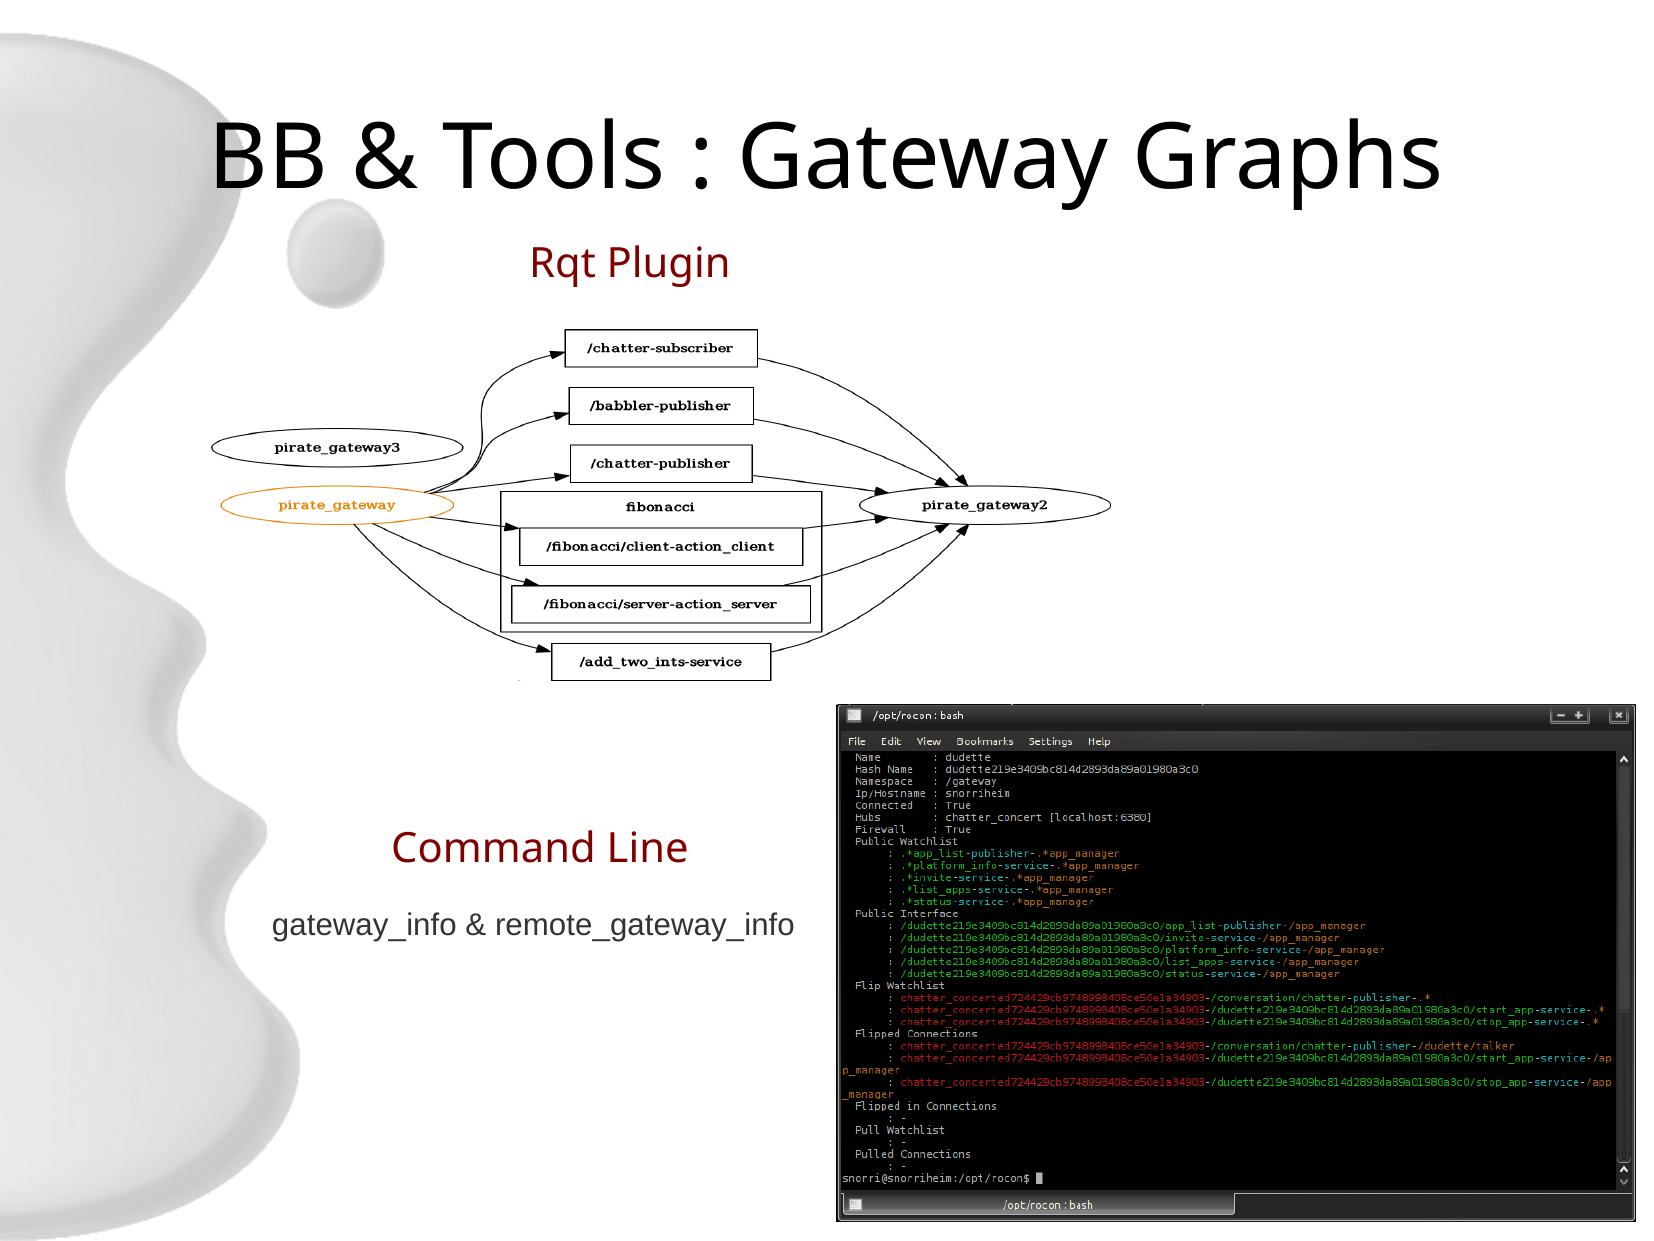

# BB & Tools : Gateway Graphs
Rqt Plugin
Command Line
gateway_info & remote_gateway_info